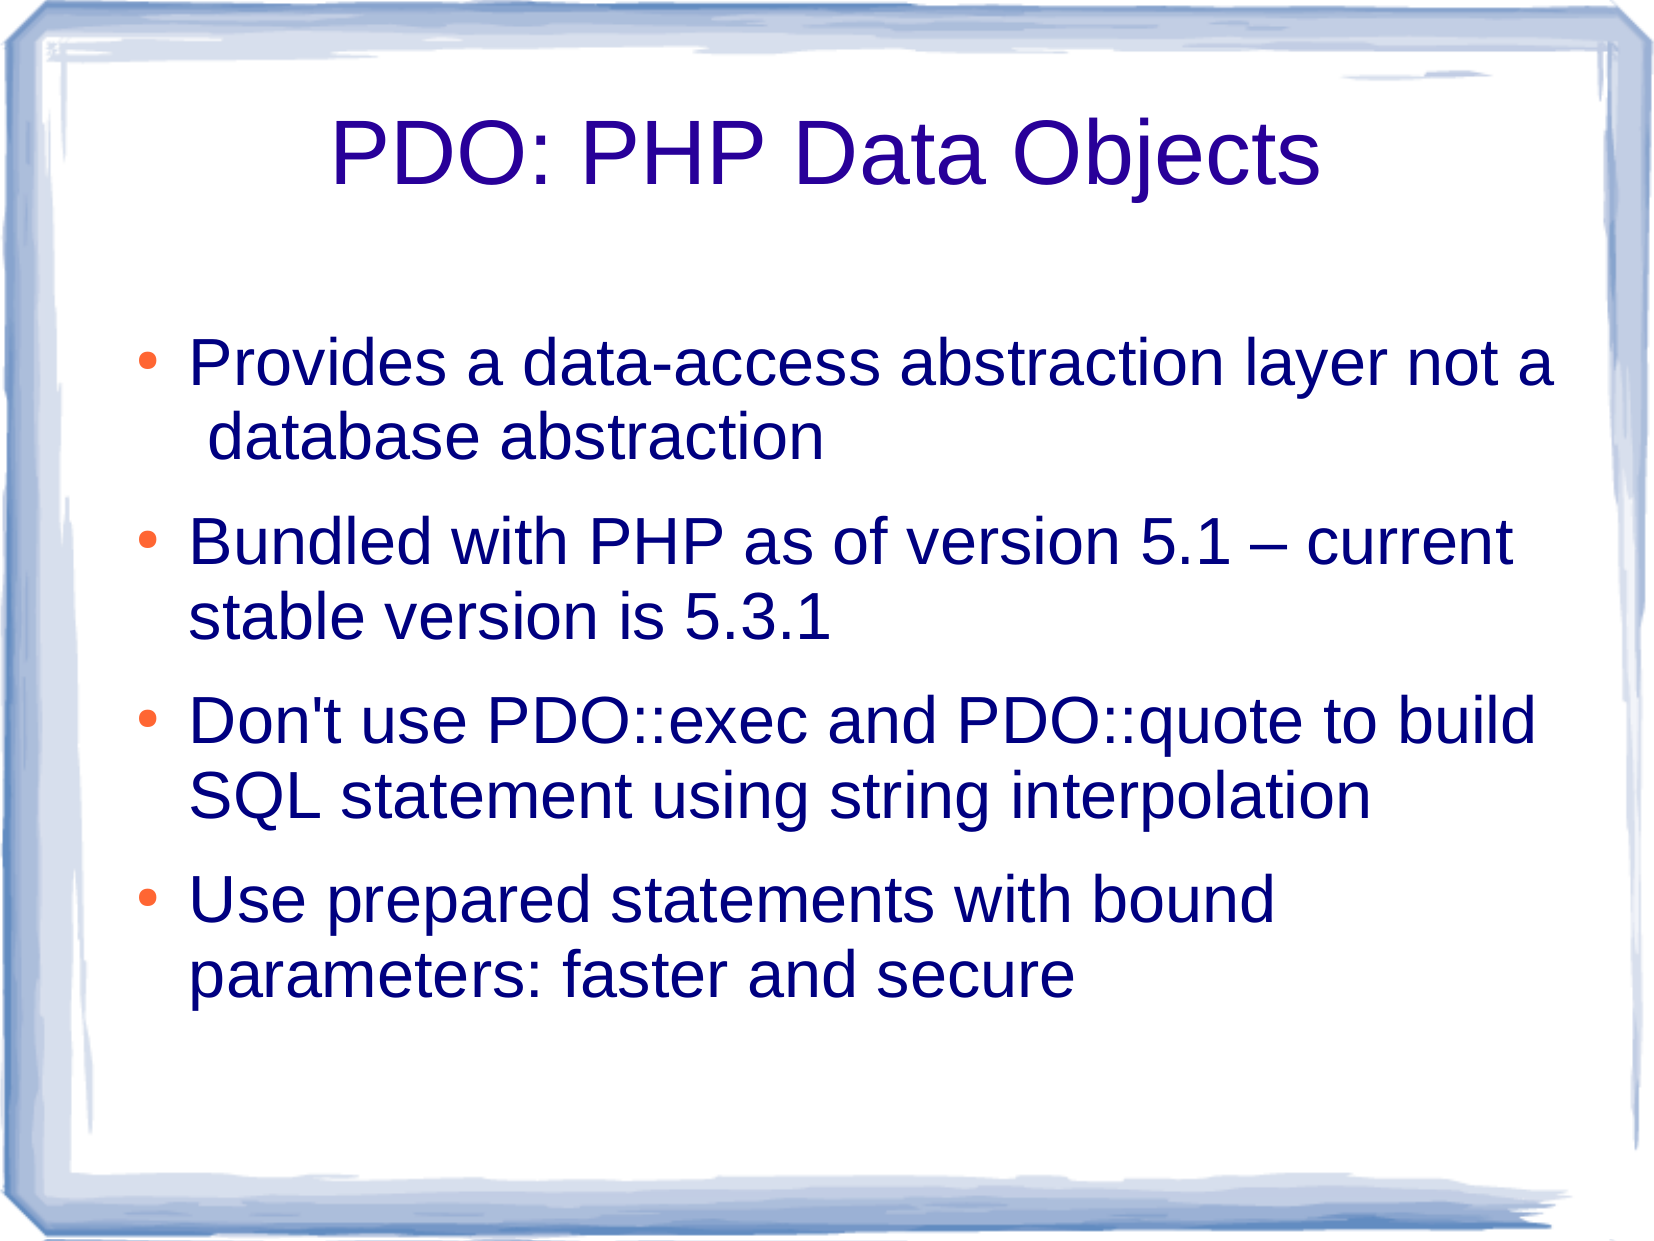

# PDO: PHP Data Objects
Provides a data-access abstraction layer not a database abstraction
Bundled with PHP as of version 5.1 – current stable version is 5.3.1
Don't use PDO::exec and PDO::quote to build SQL statement using string interpolation
Use prepared statements with bound parameters: faster and secure